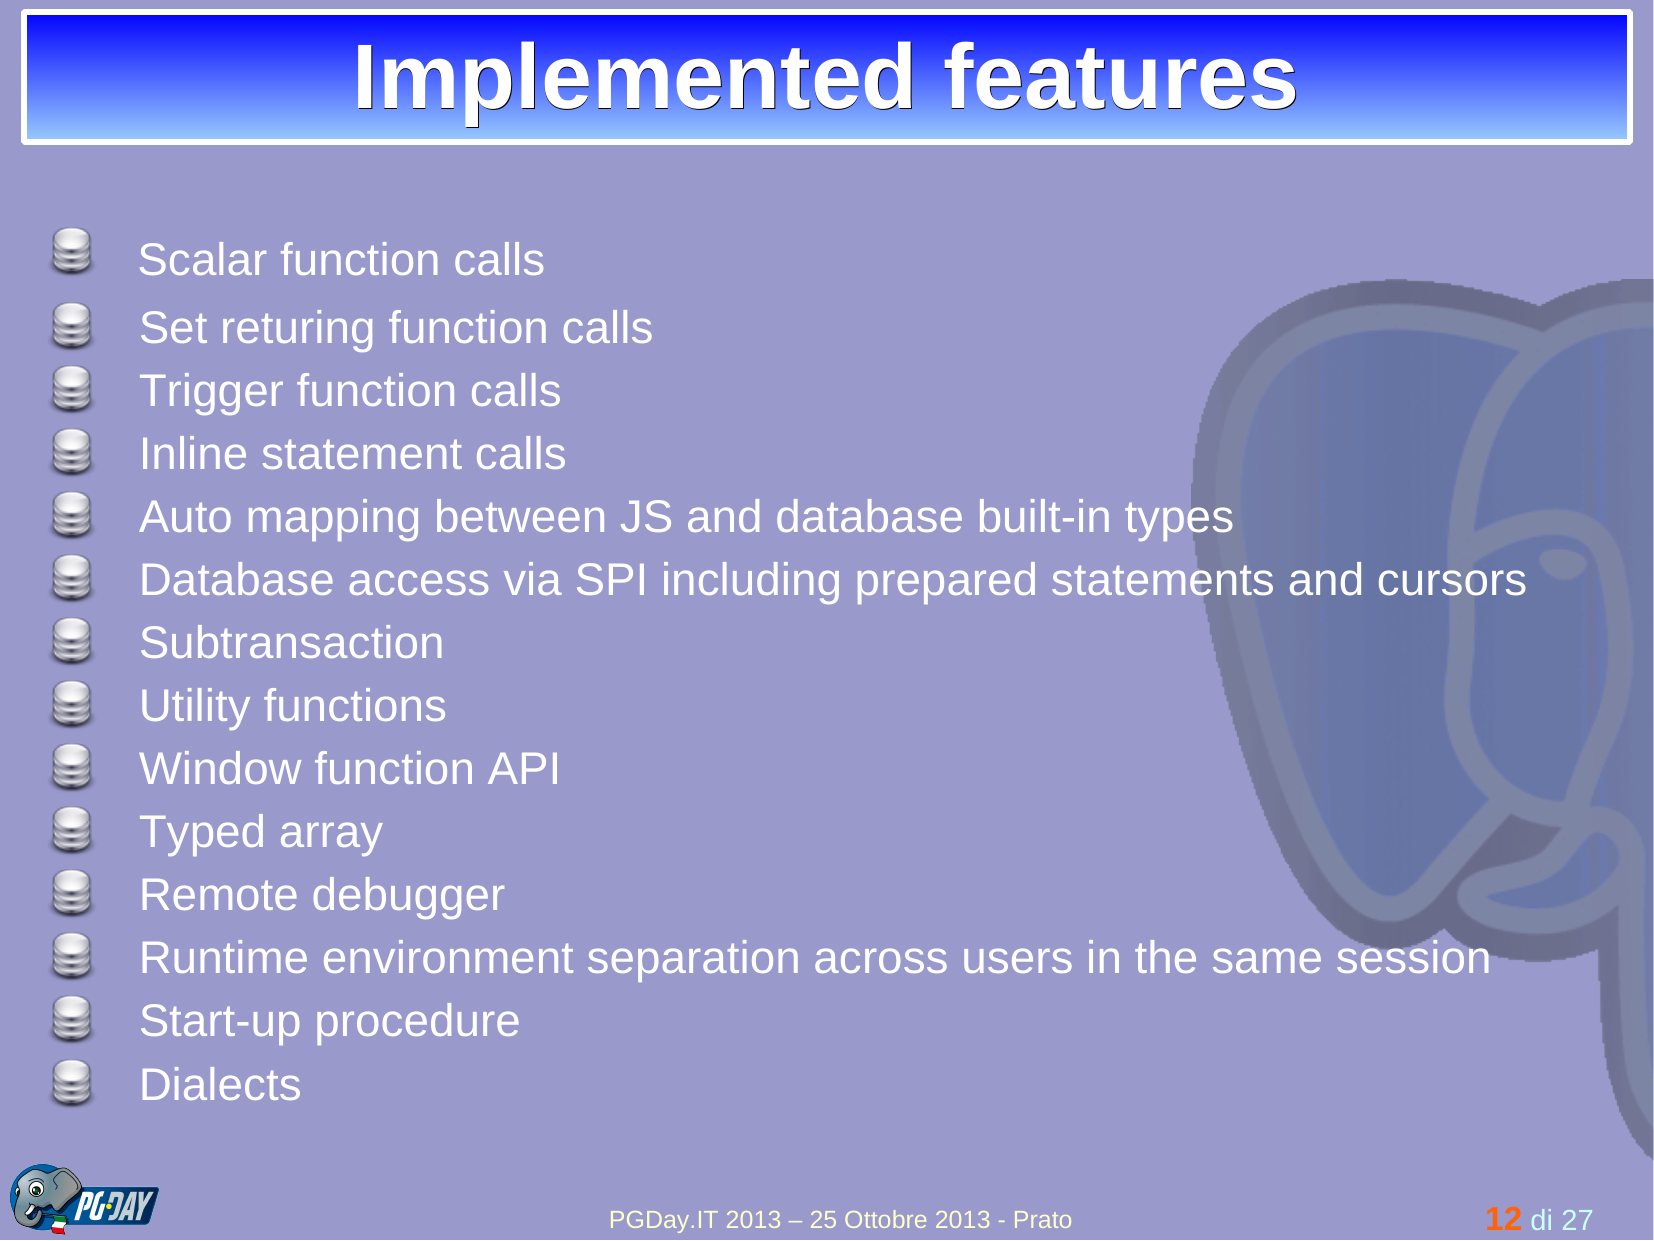

# Implemented features
 Scalar function calls
 Set returing function calls
 Trigger function calls
 Inline statement calls
 Auto mapping between JS and database built-in types
 Database access via SPI including prepared statements and cursors
 Subtransaction
 Utility functions
 Window function API
 Typed array
 Remote debugger
 Runtime environment separation across users in the same session
 Start-up procedure
 Dialects